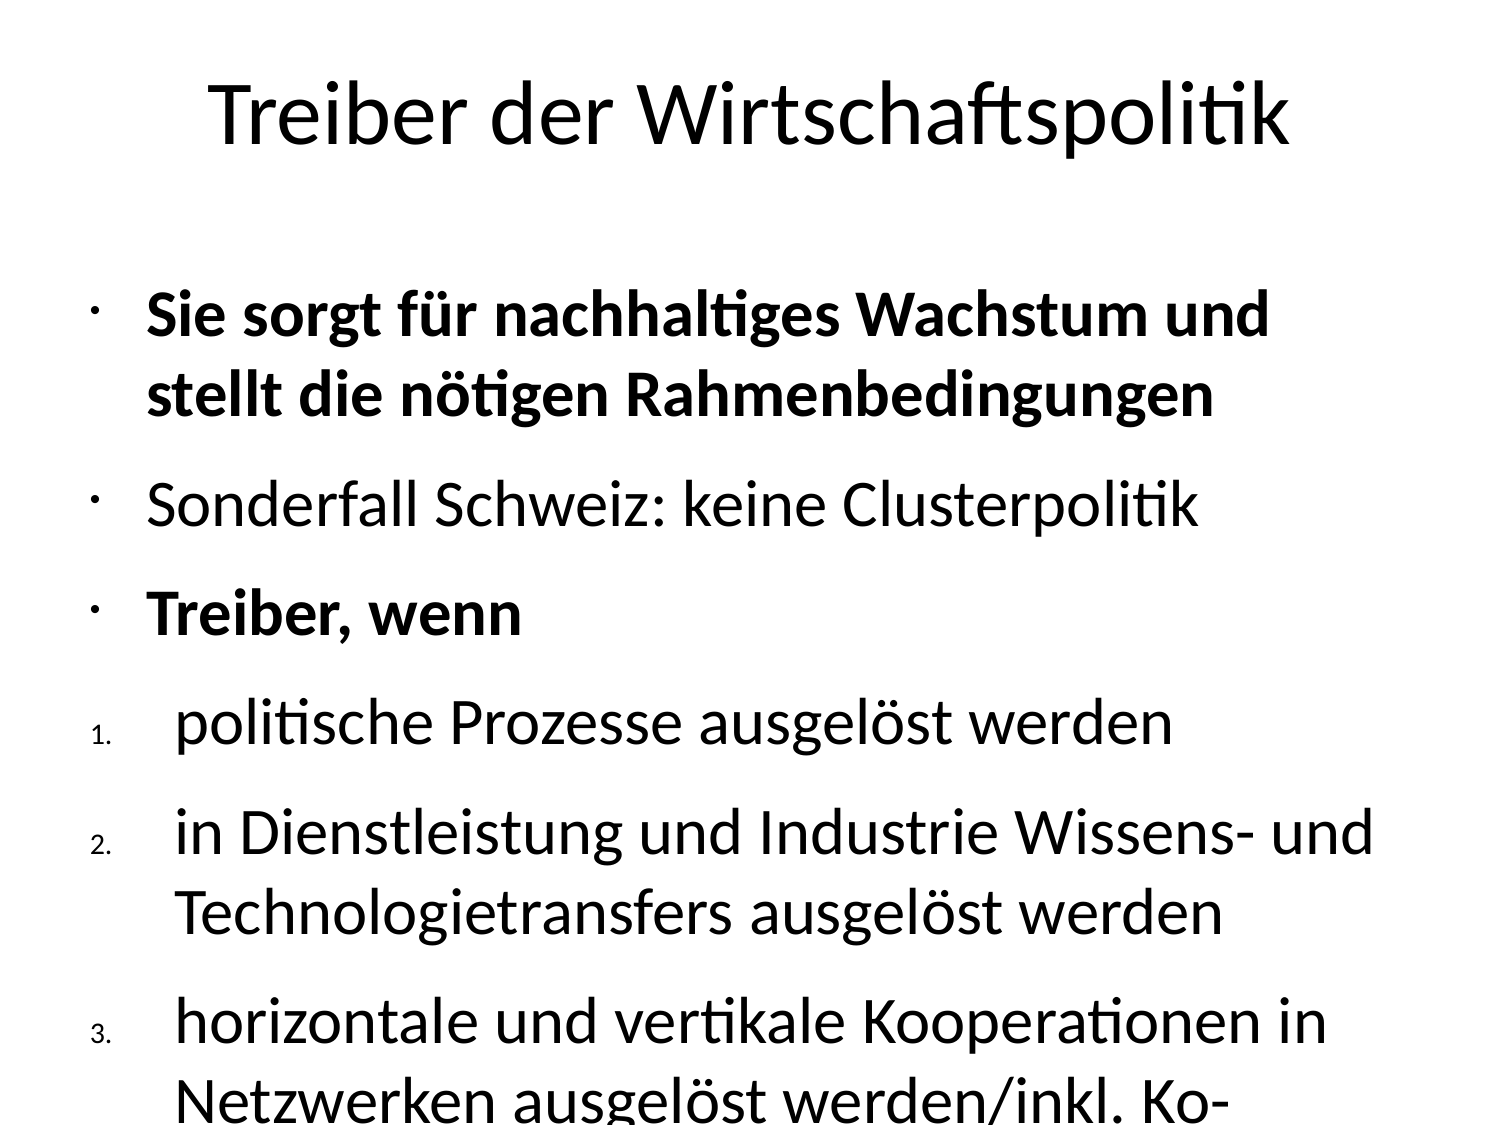

# Treiber der Wirtschaftspolitik
Sie sorgt für nachhaltiges Wachstum und stellt die nötigen Rahmenbedingungen
Sonderfall Schweiz: keine Clusterpolitik
Treiber, wenn
politische Prozesse ausgelöst werden
in Dienstleistung und Industrie Wissens- und Technologietransfers ausgelöst werden
horizontale und vertikale Kooperationen in Netzwerken ausgelöst werden/inkl. Ko-opetitionen
Vermittlung und Teilung von Wissen stattfindet
Attraktivität der Akteure im Personalmarkt gelingt
der Generationenvertrag gestärkt wird
Effizienzsteigerung im Energiebereich stattfindet und der ökologische Fussabdruck kleiner wird
Gerechtigkeit und Fairness in der Personal- und Sozialpolitik stattfindet